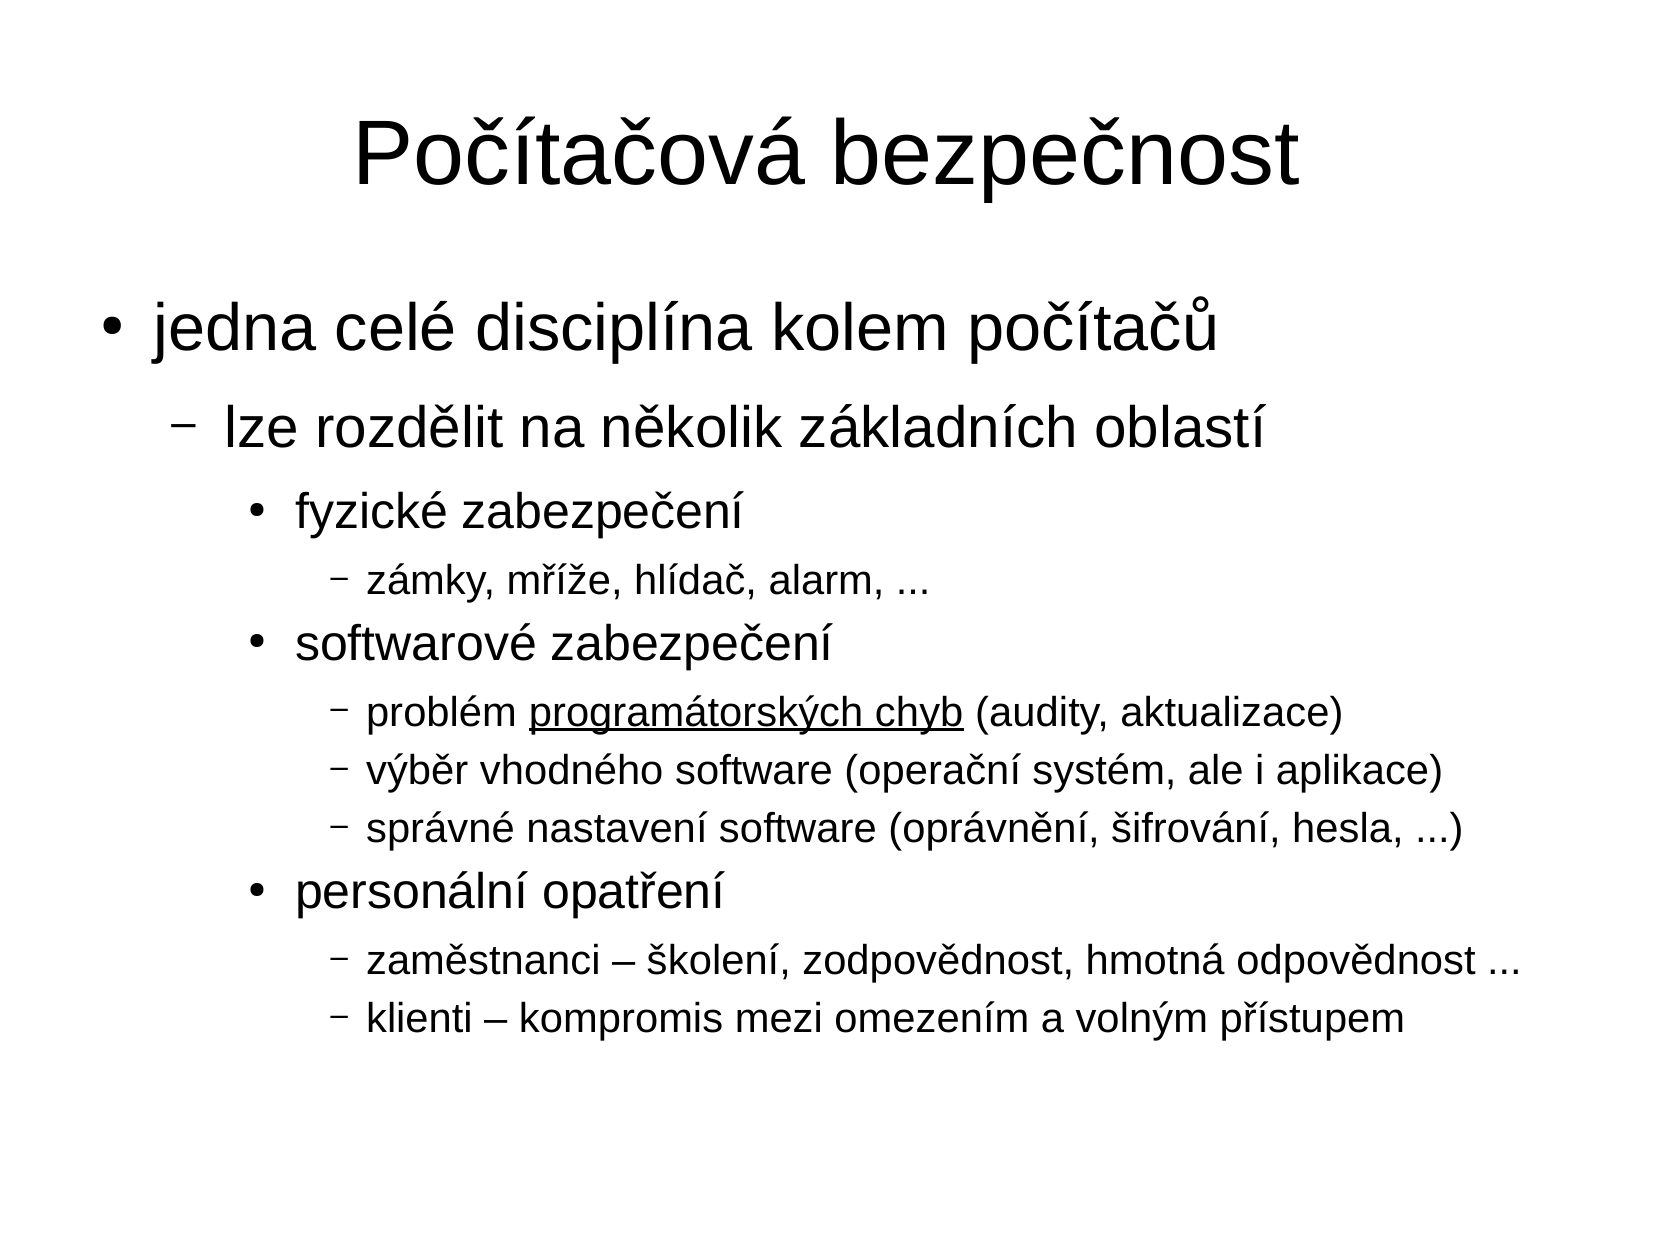

# Počítačová bezpečnost
jedna celé disciplína kolem počítačů
lze rozdělit na několik základních oblastí
fyzické zabezpečení
zámky, mříže, hlídač, alarm, ...
softwarové zabezpečení
problém programátorských chyb (audity, aktualizace)
výběr vhodného software (operační systém, ale i aplikace)
správné nastavení software (oprávnění, šifrování, hesla, ...)
personální opatření
zaměstnanci – školení, zodpovědnost, hmotná odpovědnost ...
klienti – kompromis mezi omezením a volným přístupem